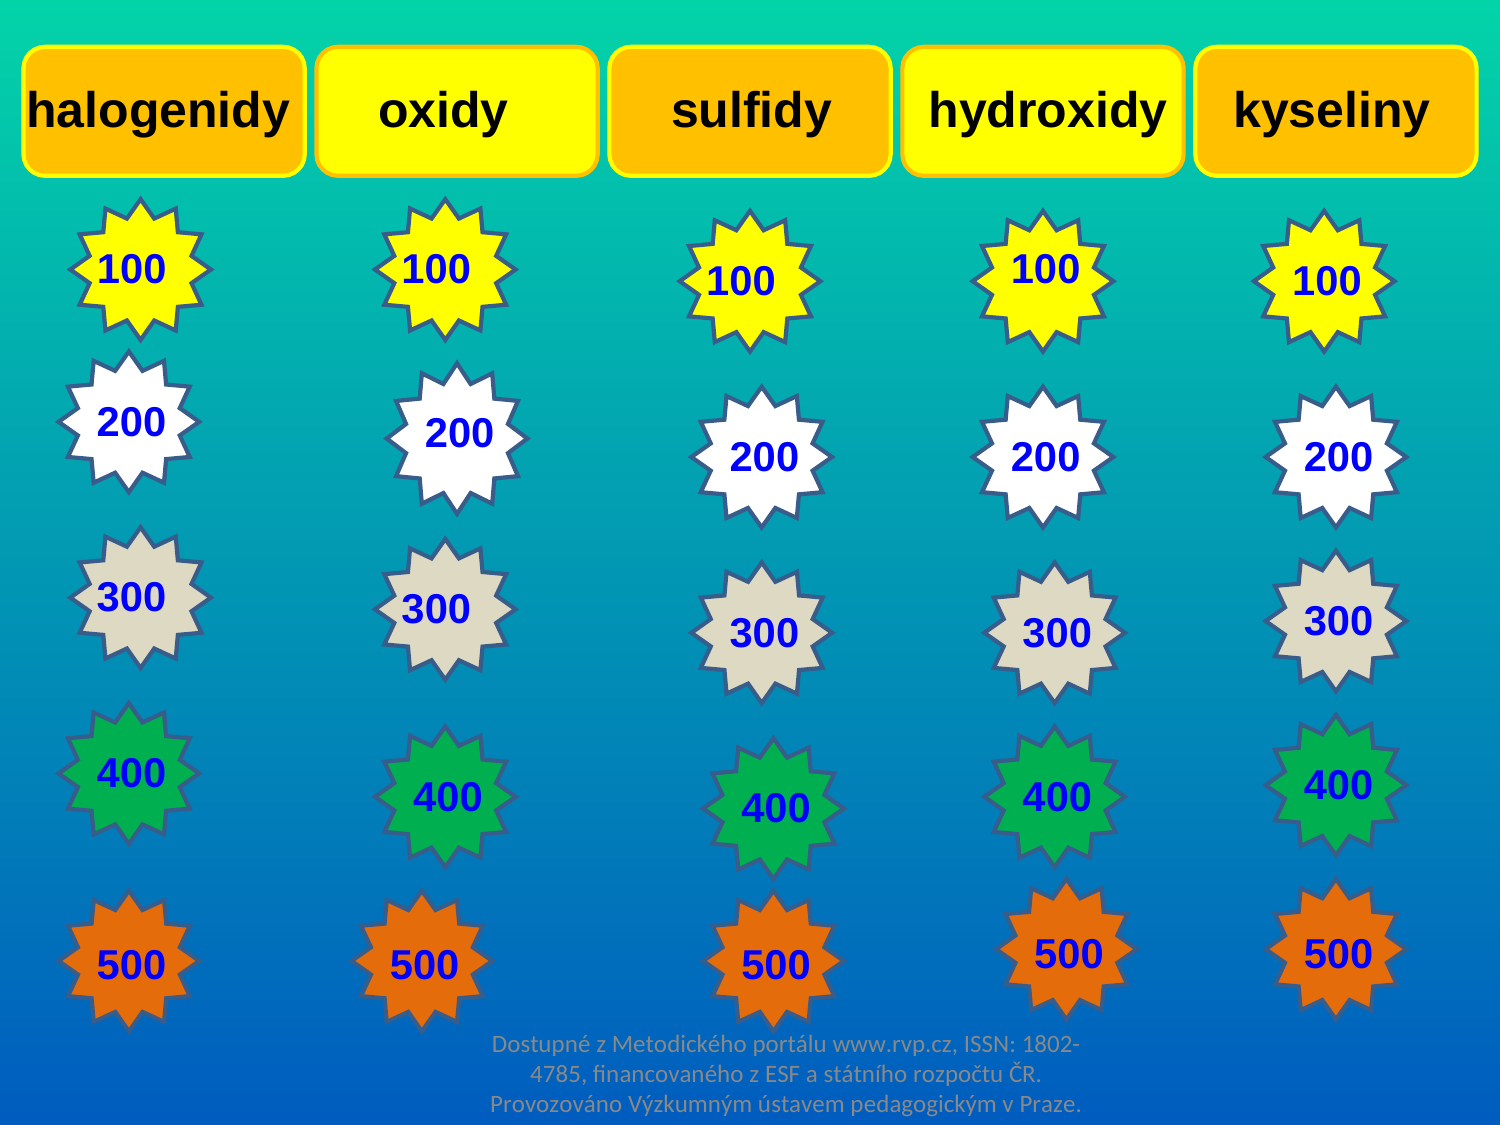

halogenidy
oxidy
sulfidy
hydroxidy
kyseliny
100
100
100
100
100
200
200
200
200
200
300
300
300
300
300
400
400
400
400
400
500
500
500
500
500
Dostupné z Metodického portálu www.rvp.cz, ISSN: 1802-4785, financovaného z ESF a státního rozpočtu ČR. Provozováno Výzkumným ústavem pedagogickým v Praze.